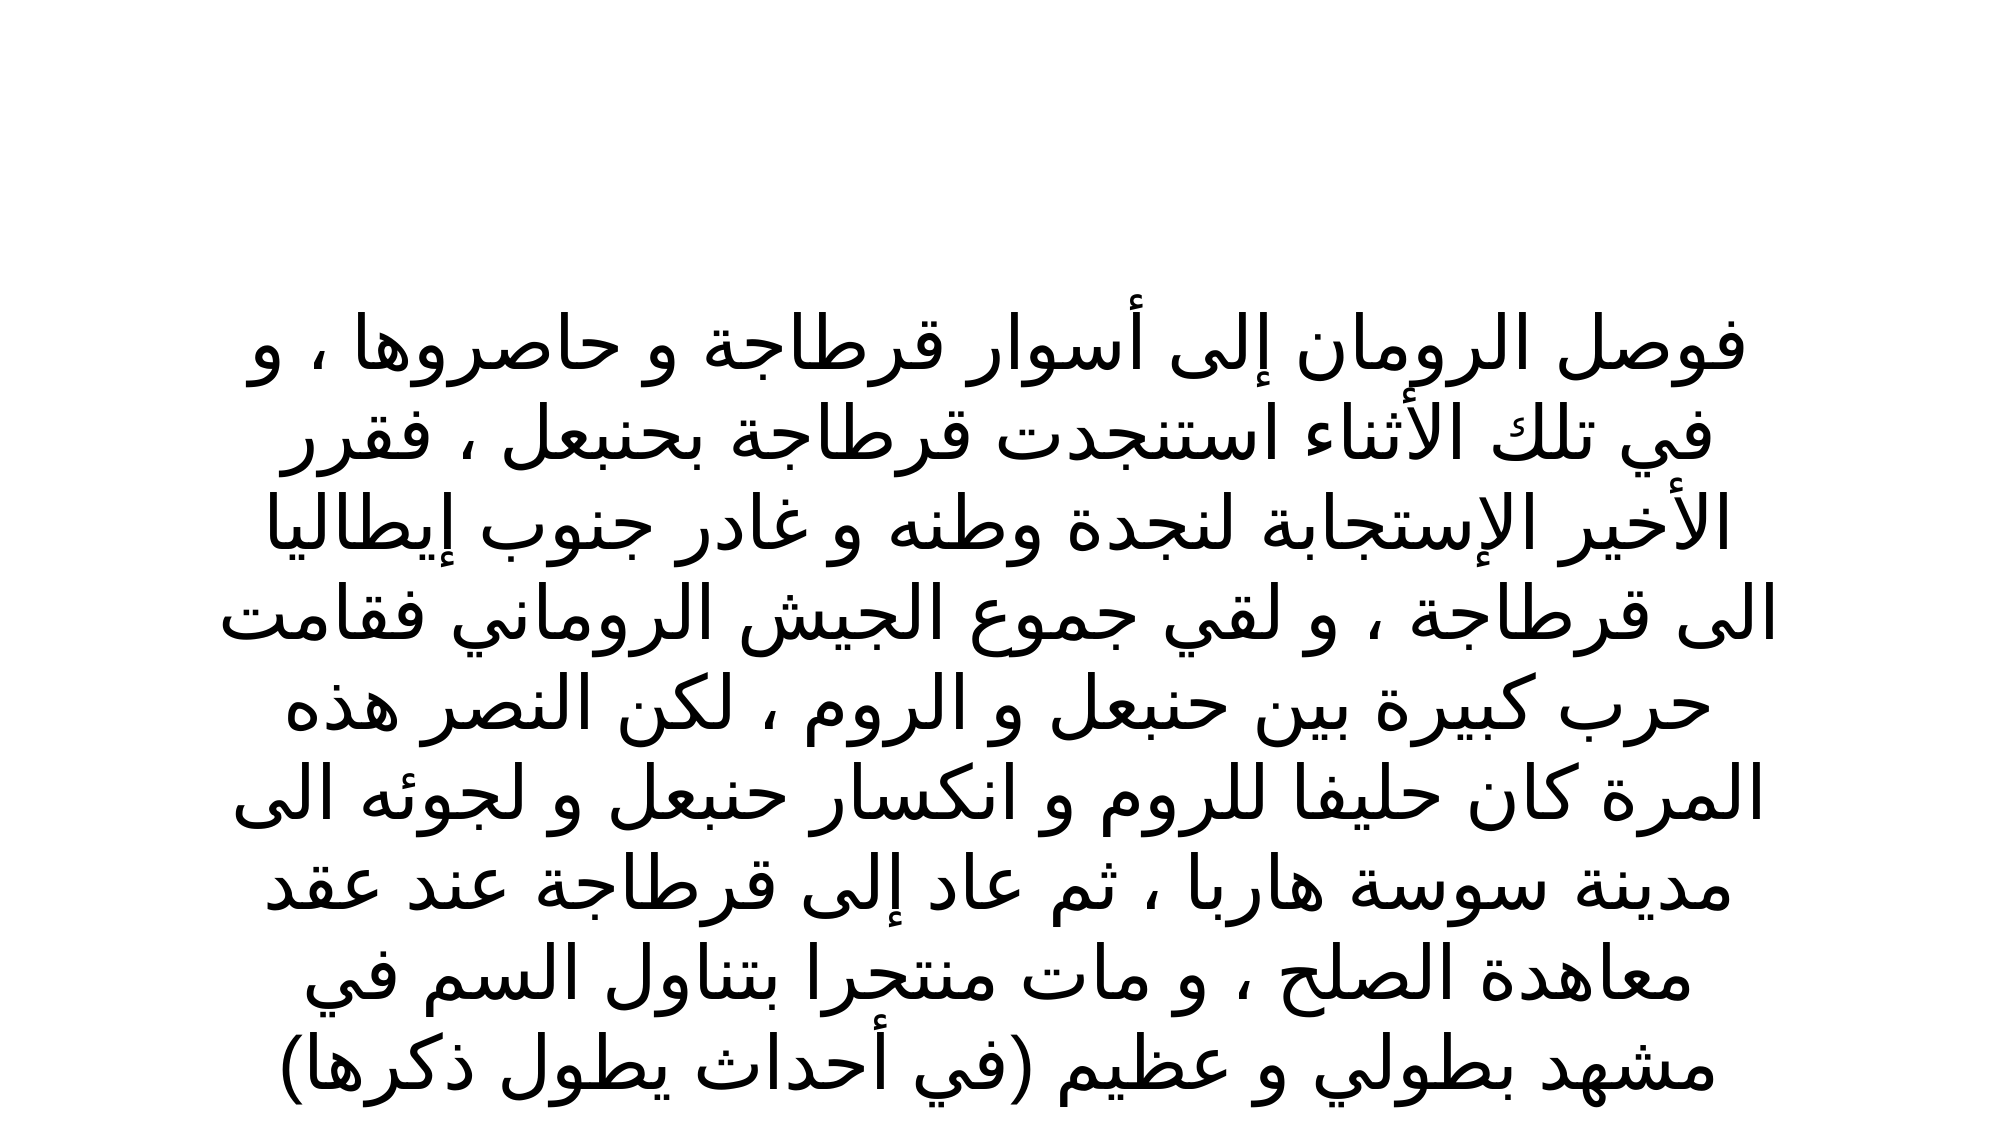

فوصل الرومان إلى أسوار قرطاجة و حاصروها ، و في تلك الأثناء استنجدت قرطاجة بحنبعل ، فقرر الأخير الإستجابة لنجدة وطنه و غادر جنوب إيطاليا الى قرطاجة ، و لقي جموع الجيش الروماني فقامت حرب كبيرة بين حنبعل و الروم ، لكن النصر هذه المرة كان حليفا للروم و انكسار حنبعل و لجوئه الى مدينة سوسة هاربا ، ثم عاد إلى قرطاجة عند عقد معاهدة الصلح ، و مات منتحرا بتناول السم في مشهد بطولي و عظيم (في أحداث يطول ذكرها)